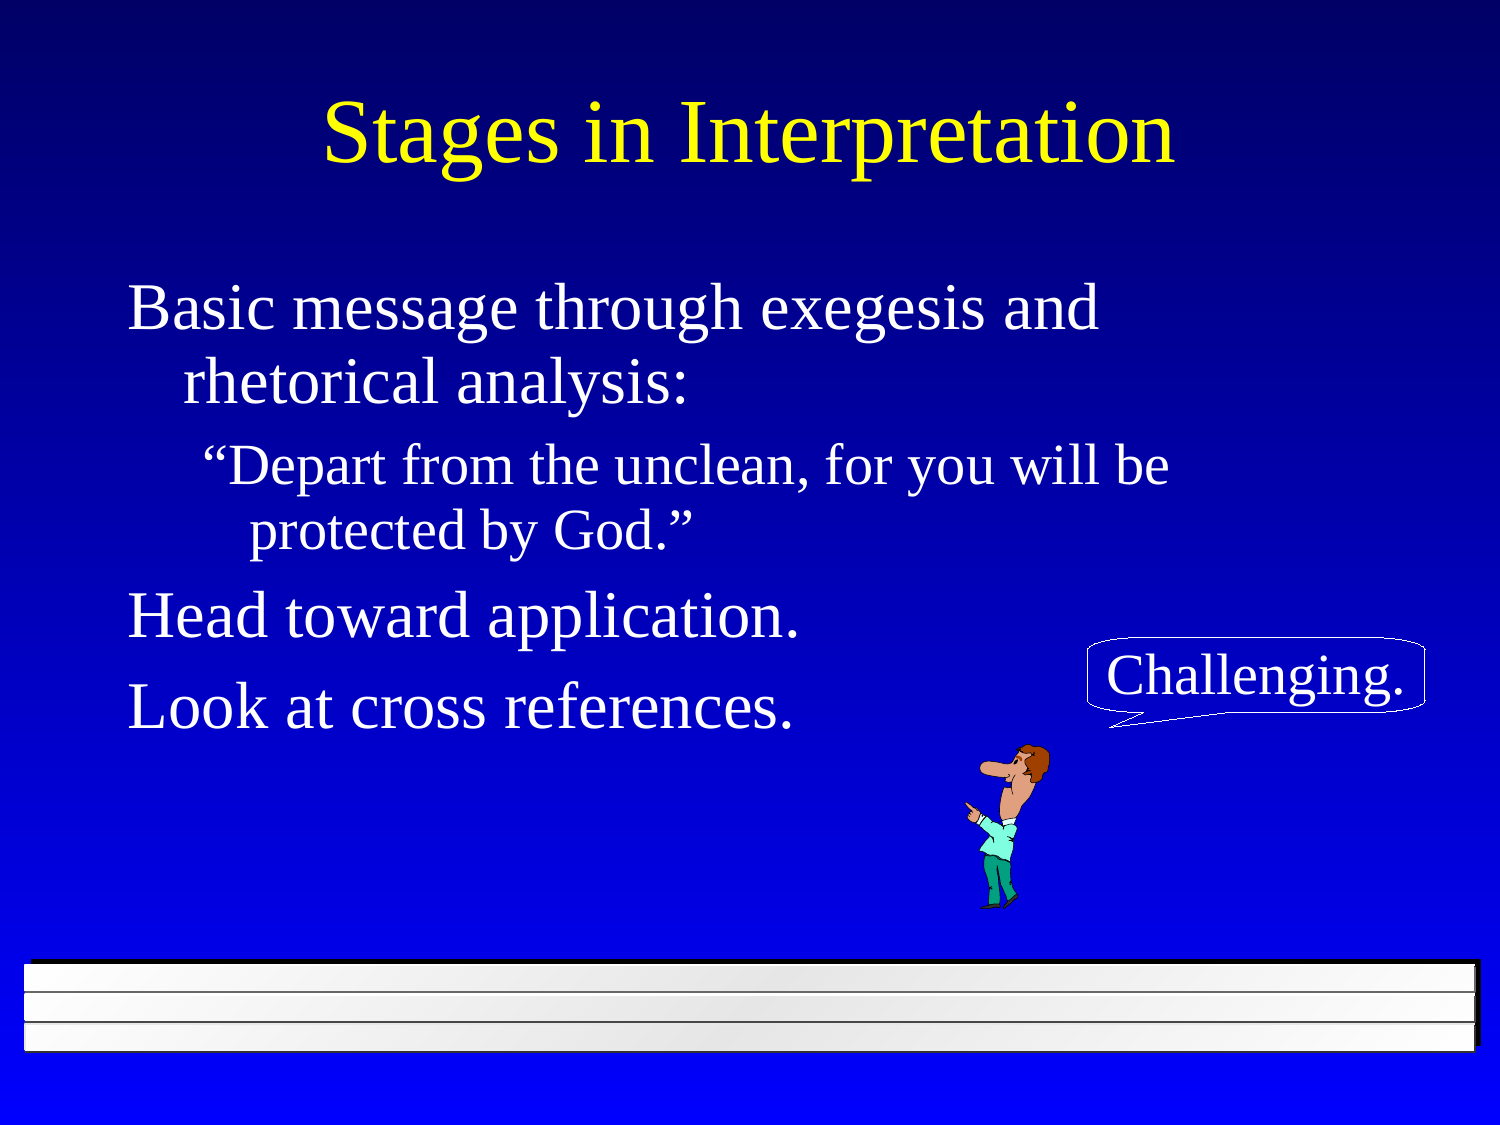

# Stages in Interpretation
Basic message through exegesis and rhetorical analysis:
“Depart from the unclean, for you will be protected by God.”
Head toward application.
Look at cross references.
Challenging.